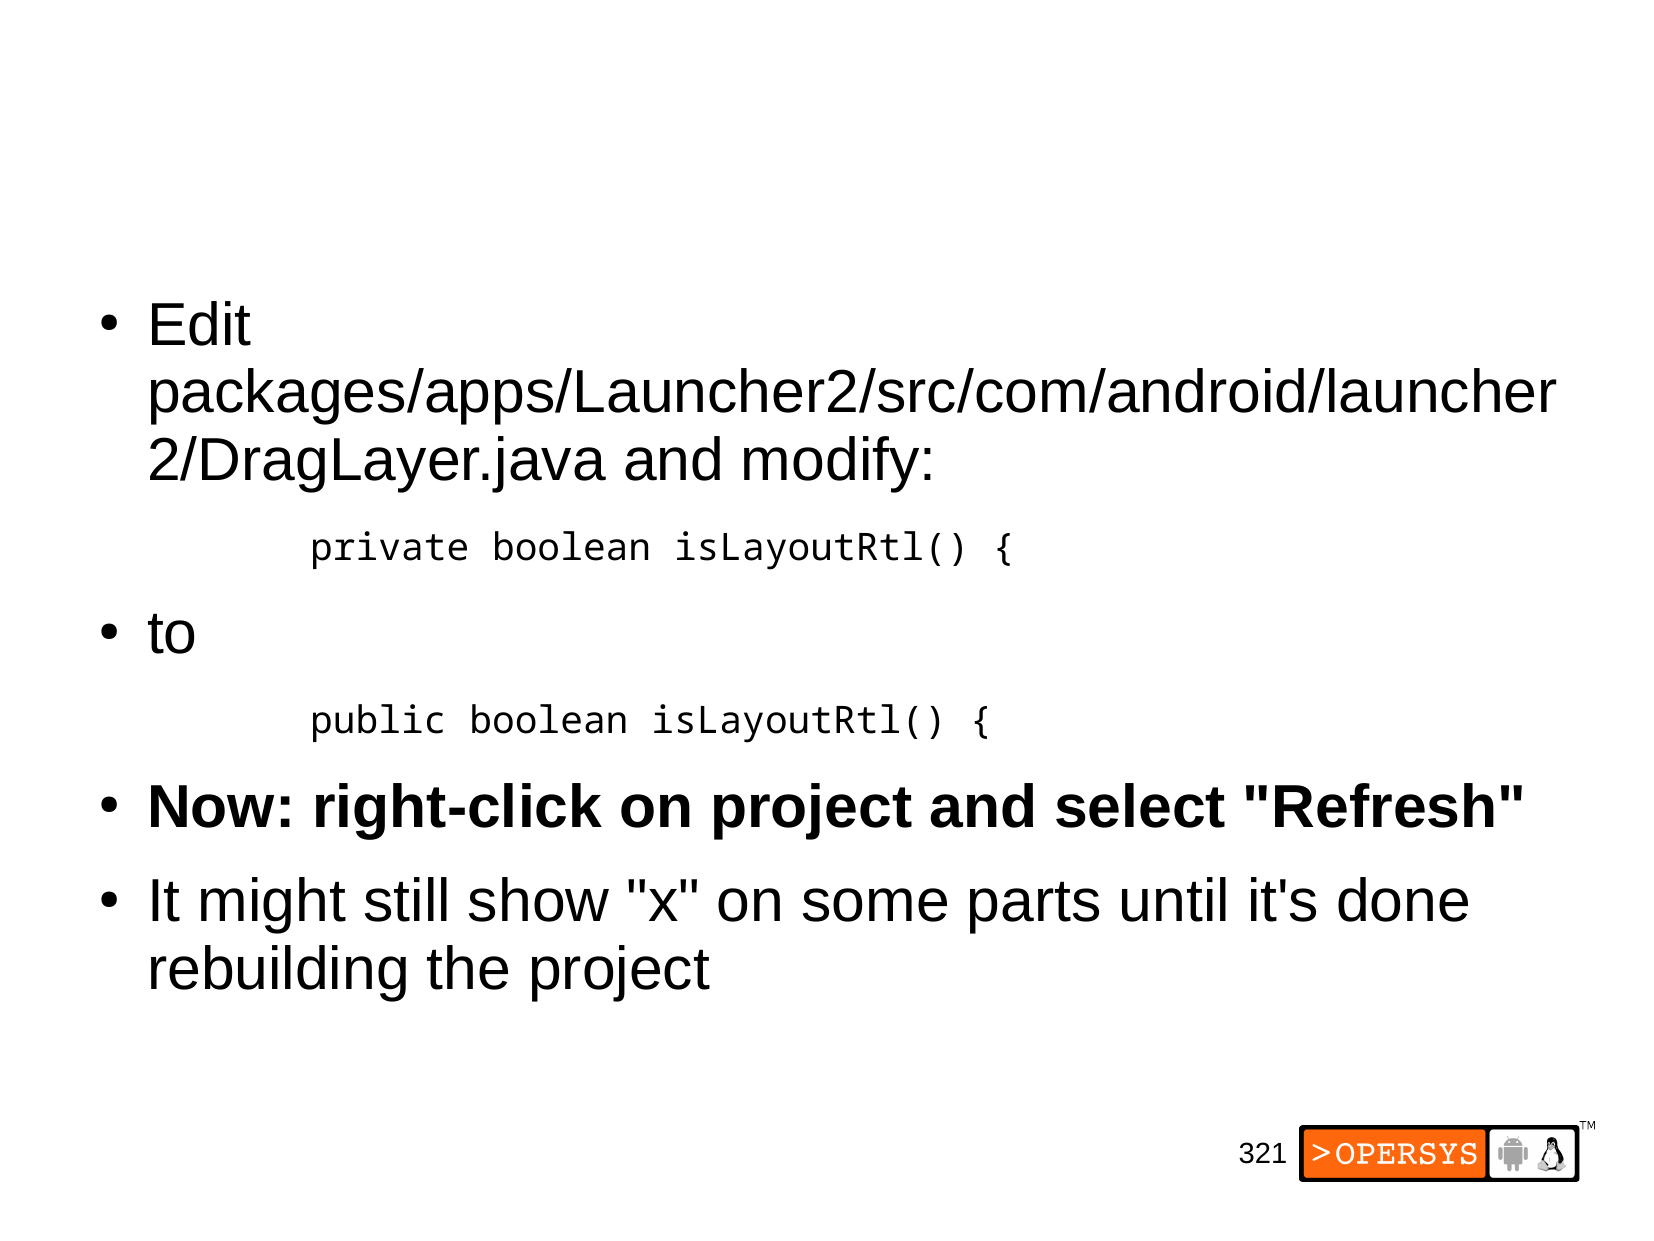

# Edit packages/apps/Launcher2/src/com/android/launcher2/DragLayer.java and modify:
 private boolean isLayoutRtl() {
to
 public boolean isLayoutRtl() {
Now: right-click on project and select "Refresh"
It might still show "x" on some parts until it's done rebuilding the project